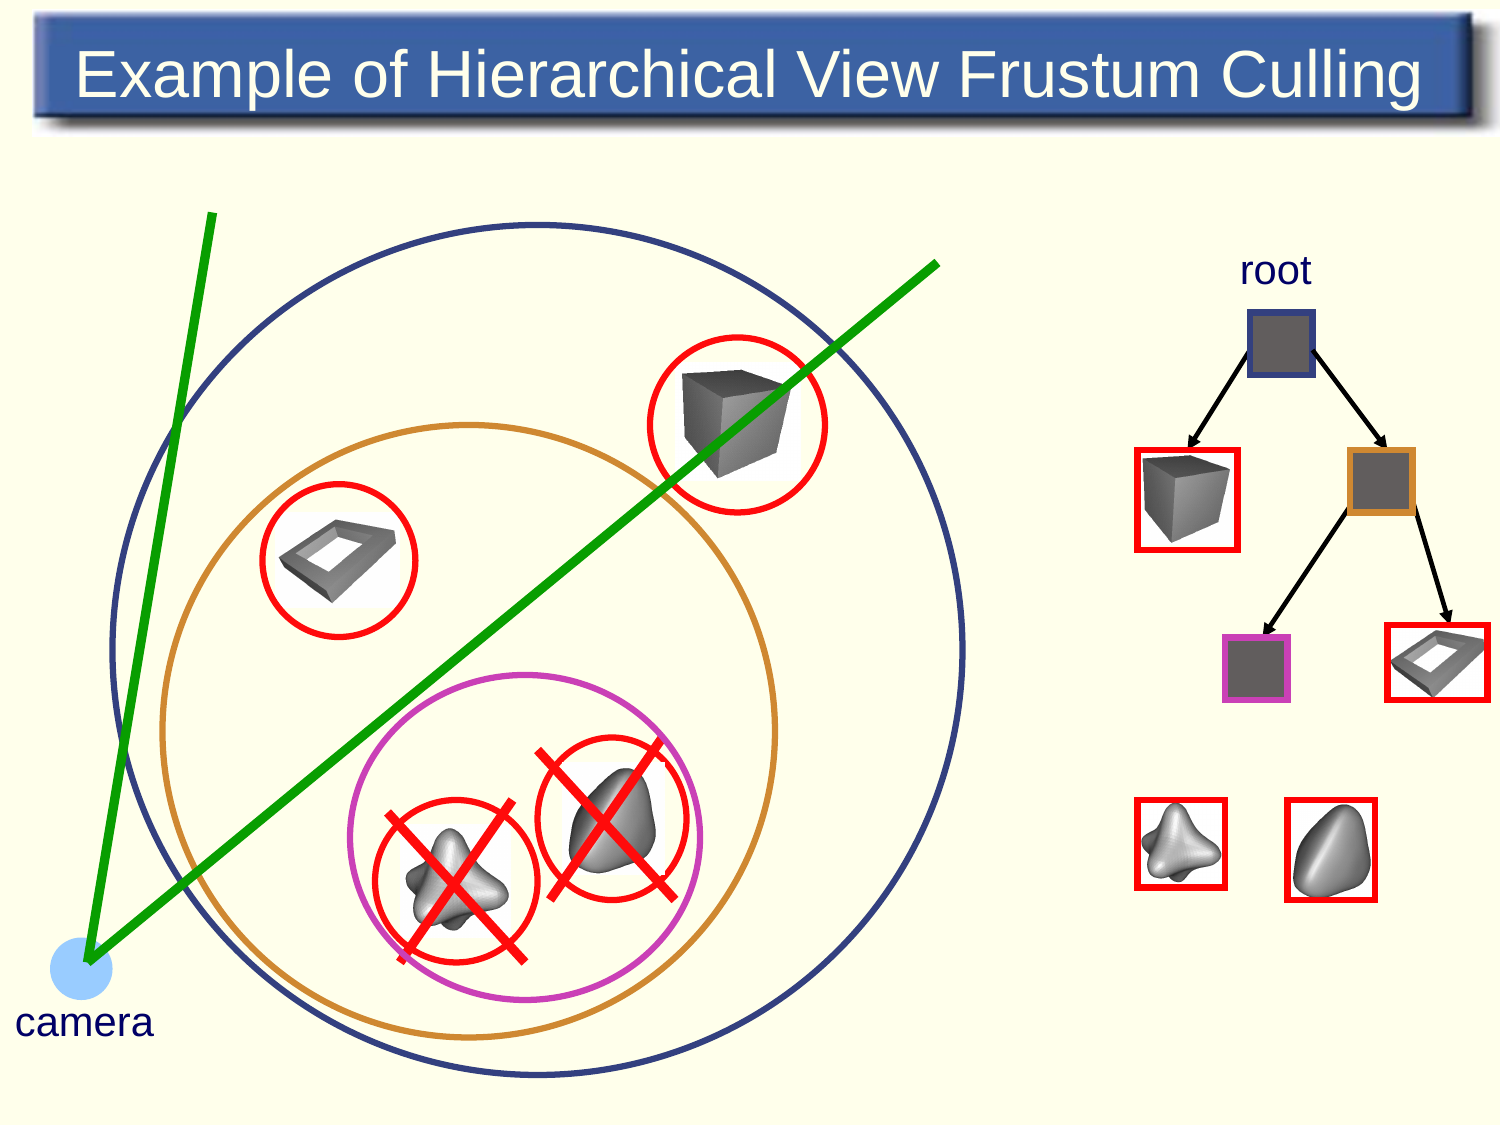

# Example of Hierarchical View Frustum Culling
root
camera